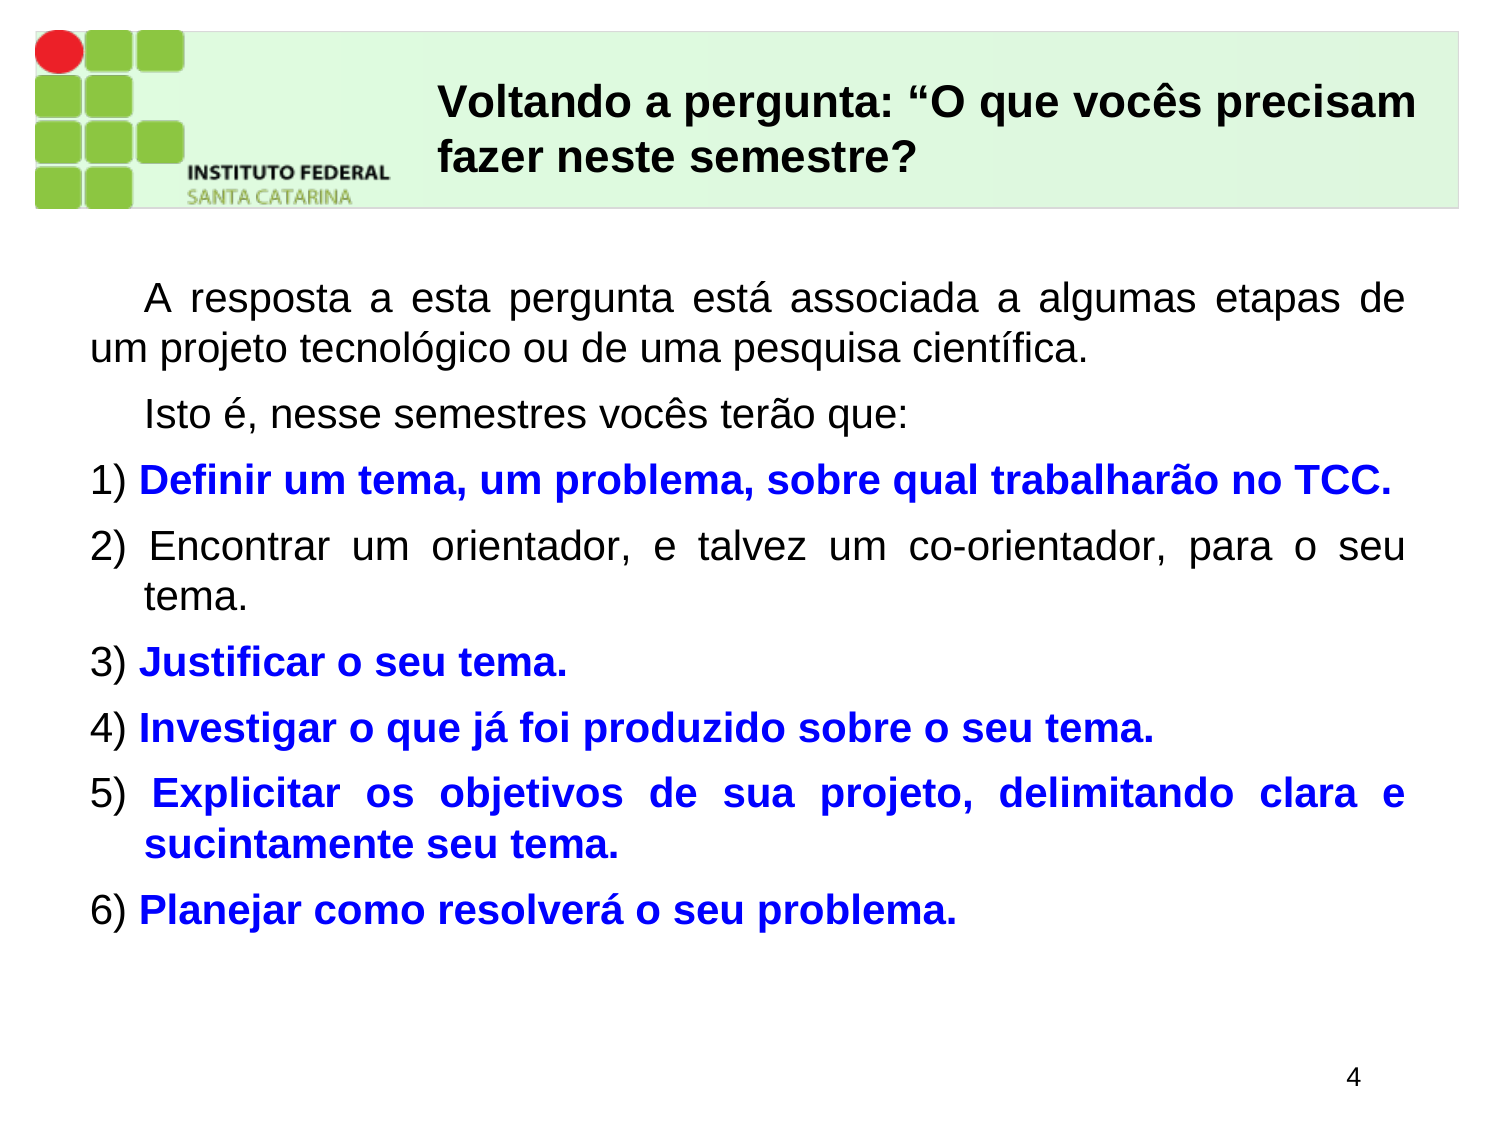

# Voltando a pergunta: “O que vocês precisam fazer neste semestre?
A resposta a esta pergunta está associada a algumas etapas de um projeto tecnológico ou de uma pesquisa científica.
Isto é, nesse semestres vocês terão que:
1) Definir um tema, um problema, sobre qual trabalharão no TCC.
2) Encontrar um orientador, e talvez um co-orientador, para o seu tema.
3) Justificar o seu tema.
4) Investigar o que já foi produzido sobre o seu tema.
5) Explicitar os objetivos de sua projeto, delimitando clara e sucintamente seu tema.
6) Planejar como resolverá o seu problema.
4